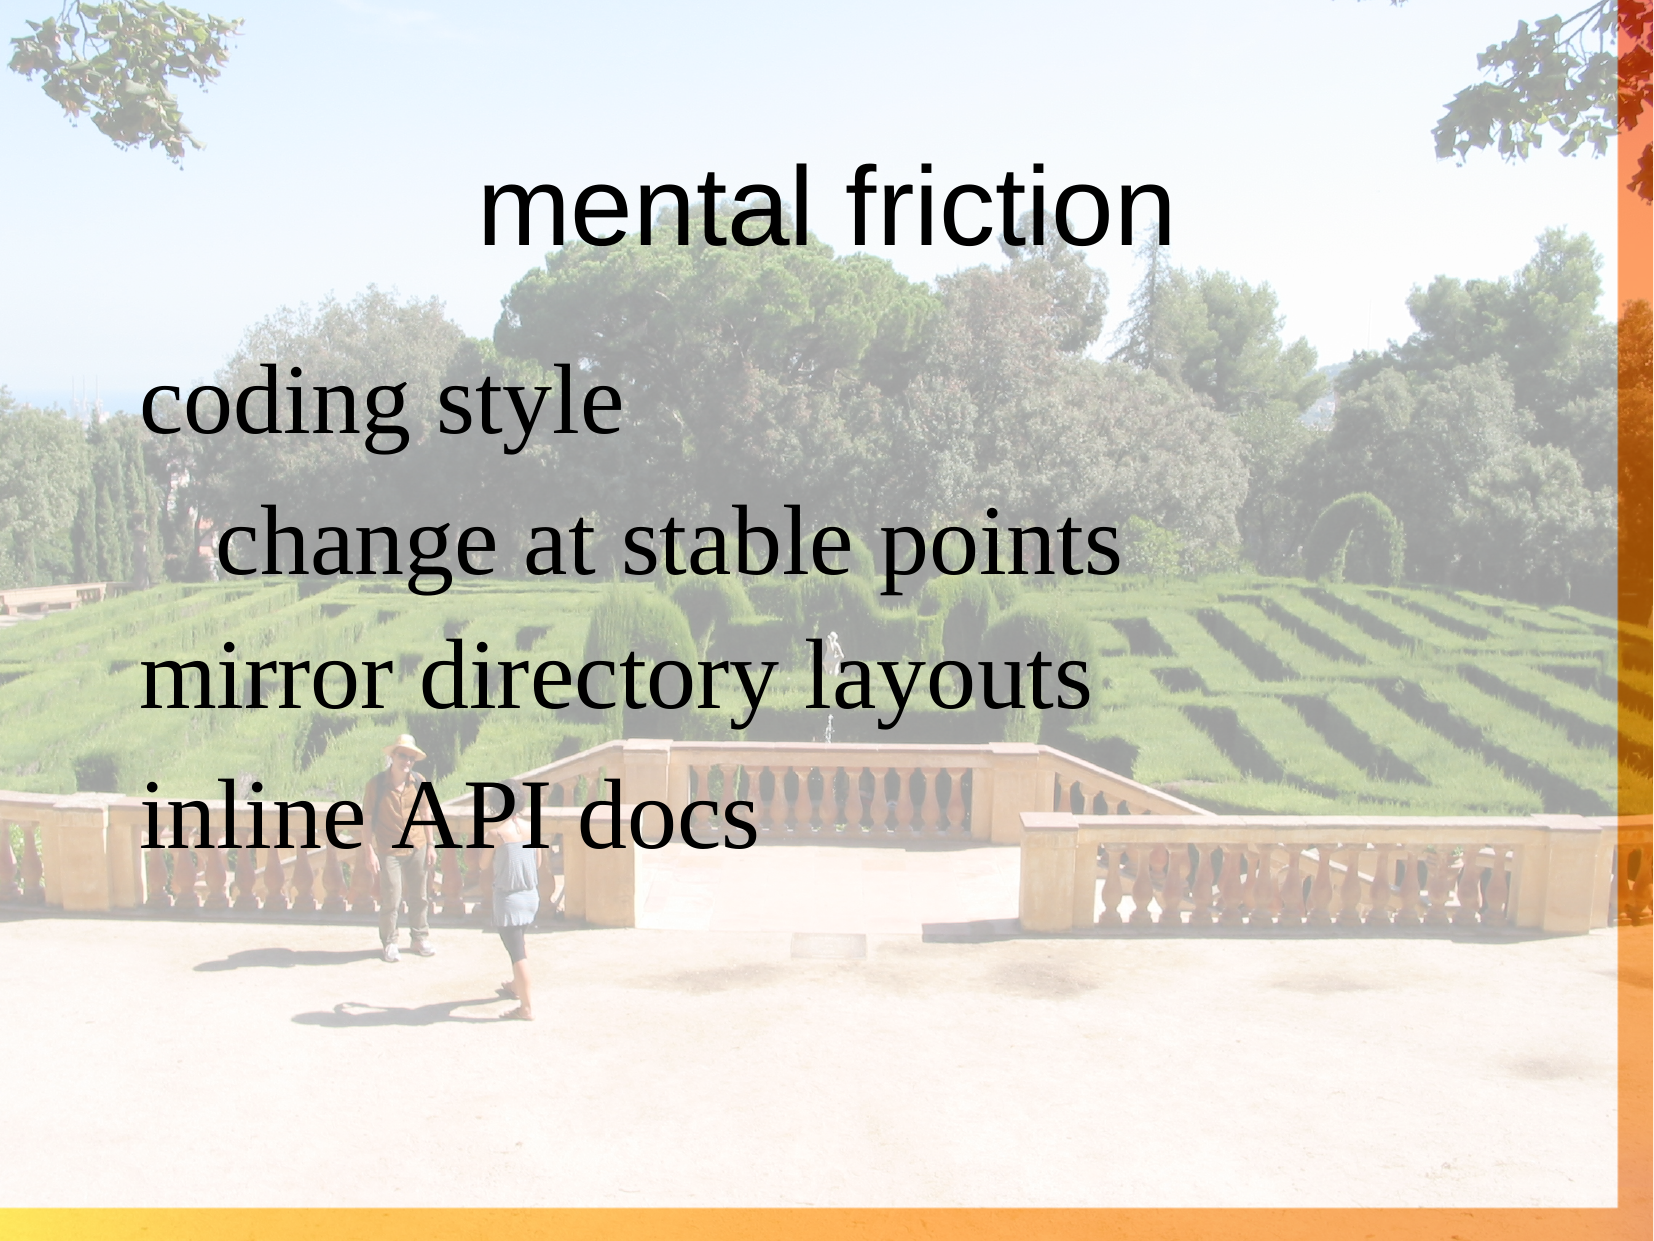

# mental friction
coding style
change at stable points
mirror directory layouts
inline API docs